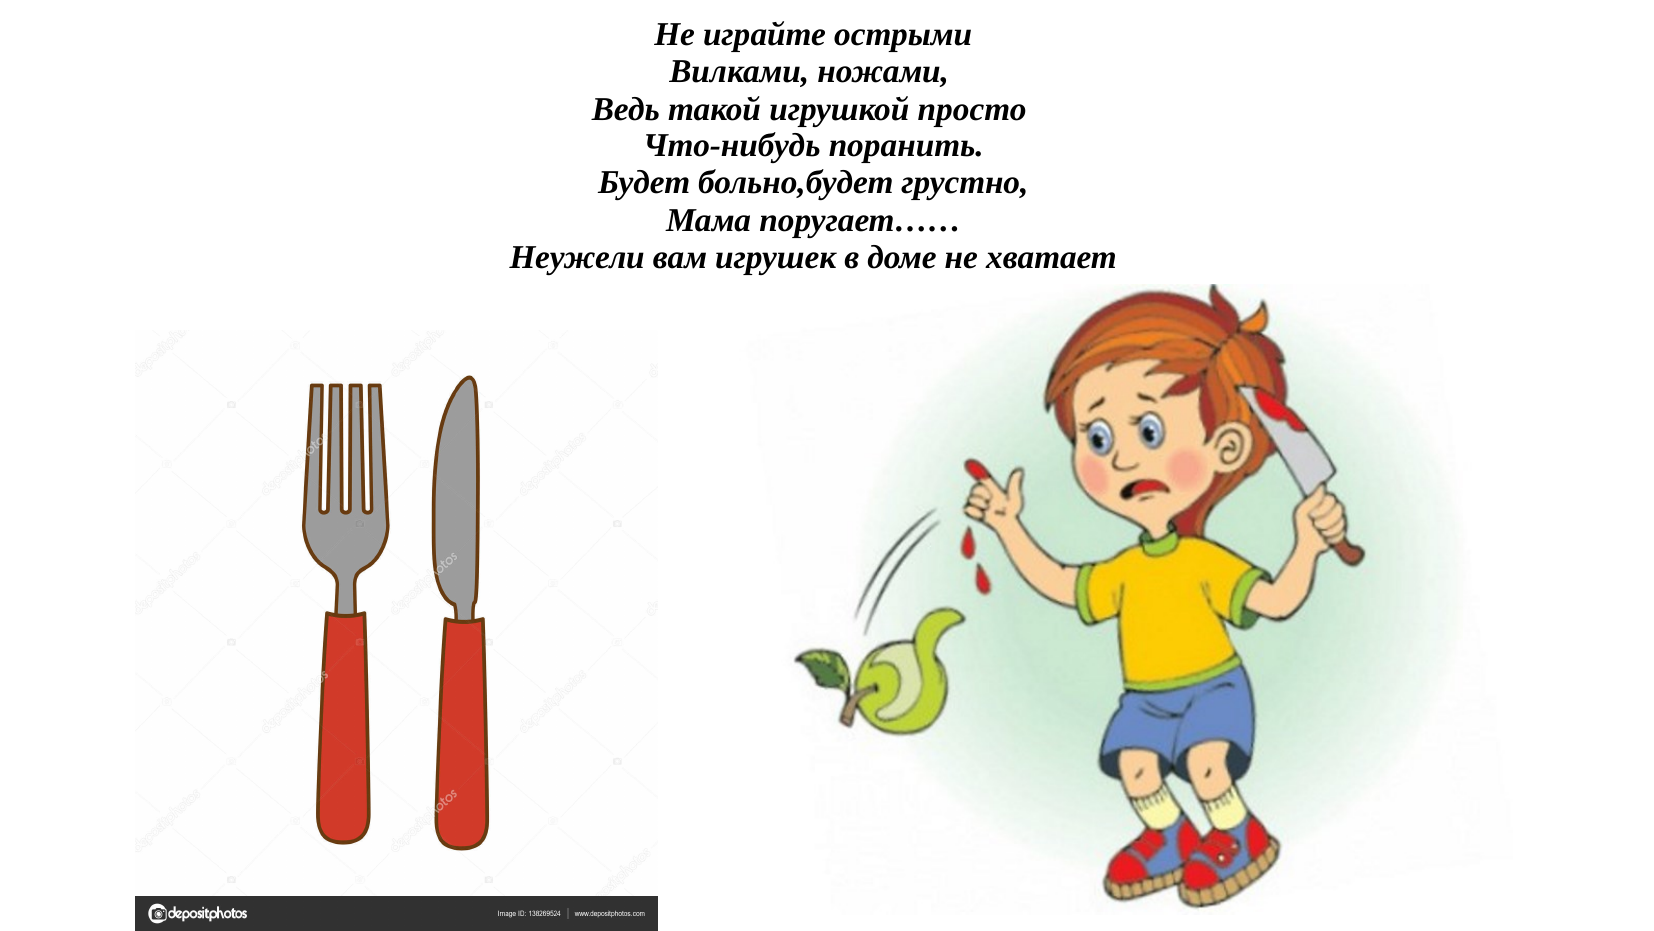

# Не играйте острыми Вилками, ножами, Ведь такой игрушкой просто Что-нибудь поранить. Будет больно,будет грустно, Мама поругает…… Неужели вам игрушек в доме не хватает